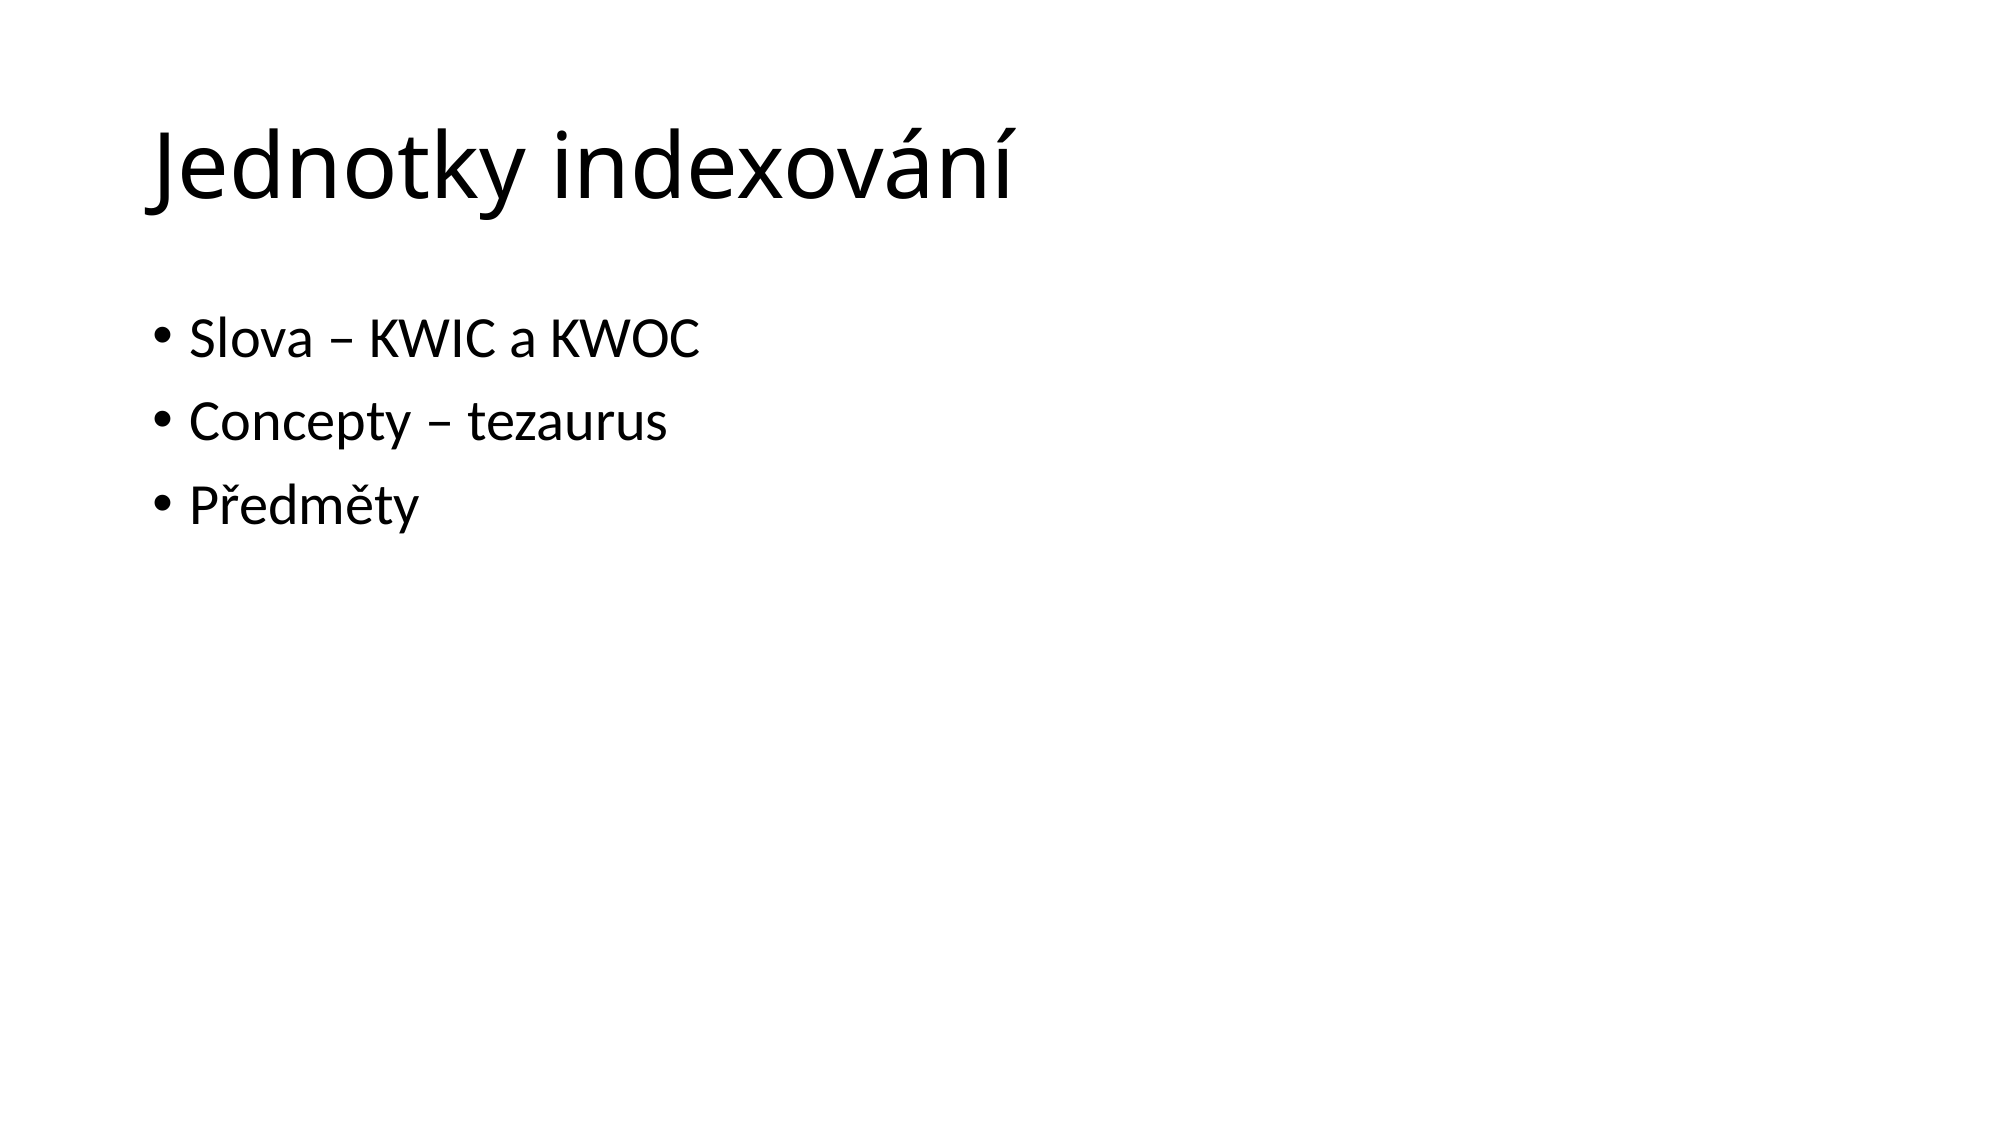

# Jednotky indexování
Slova – KWIC a KWOC
Concepty – tezaurus
Předměty